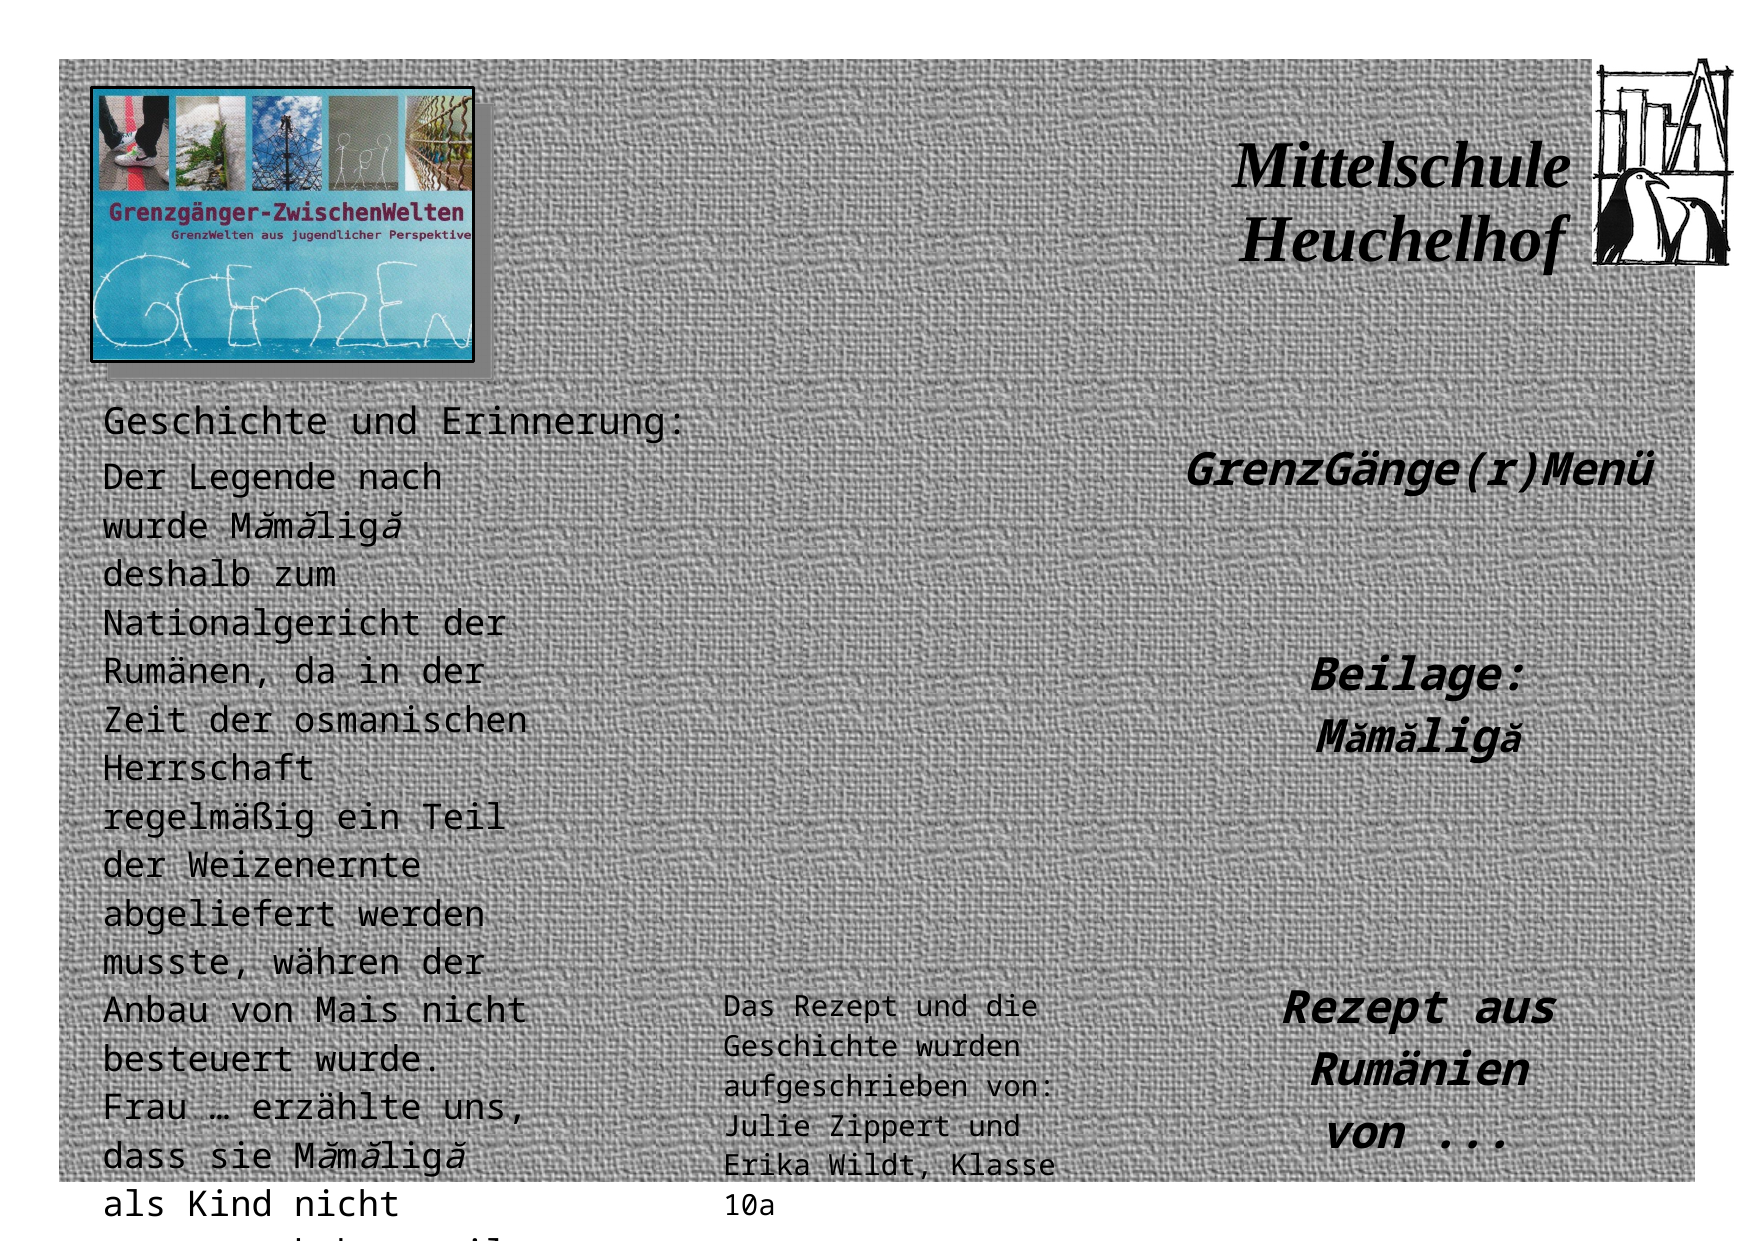

# Mittelschule Heuchelhof
Geschichte und Erinnerung:
GrenzGänge(r)Menü
Der Legende nach wurde Mămăligă deshalb zum Nationalgericht der Rumänen, da in der Zeit der osmanischen Herrschaft regelmäßig ein Teil der Weizenernte abgeliefert werden musste, währen der Anbau von Mais nicht besteuert wurde.
Frau … erzählte uns, dass sie Mămăligă als Kind nicht gegessen habe, weil sie dachte, es wäre Viehfutter.
Diese typisch rumänische Gericht war früher ein „Arme-Leute-Essen“ und diente eigentlich nur als Erzatz, wenn kein Brot da war.
Beilage:
Mămăligă
Rezept aus Rumänien
von ...
Das Rezept und die Geschichte wurden aufgeschrieben von:
Julie Zippert und
Erika Wildt, Klasse 10a